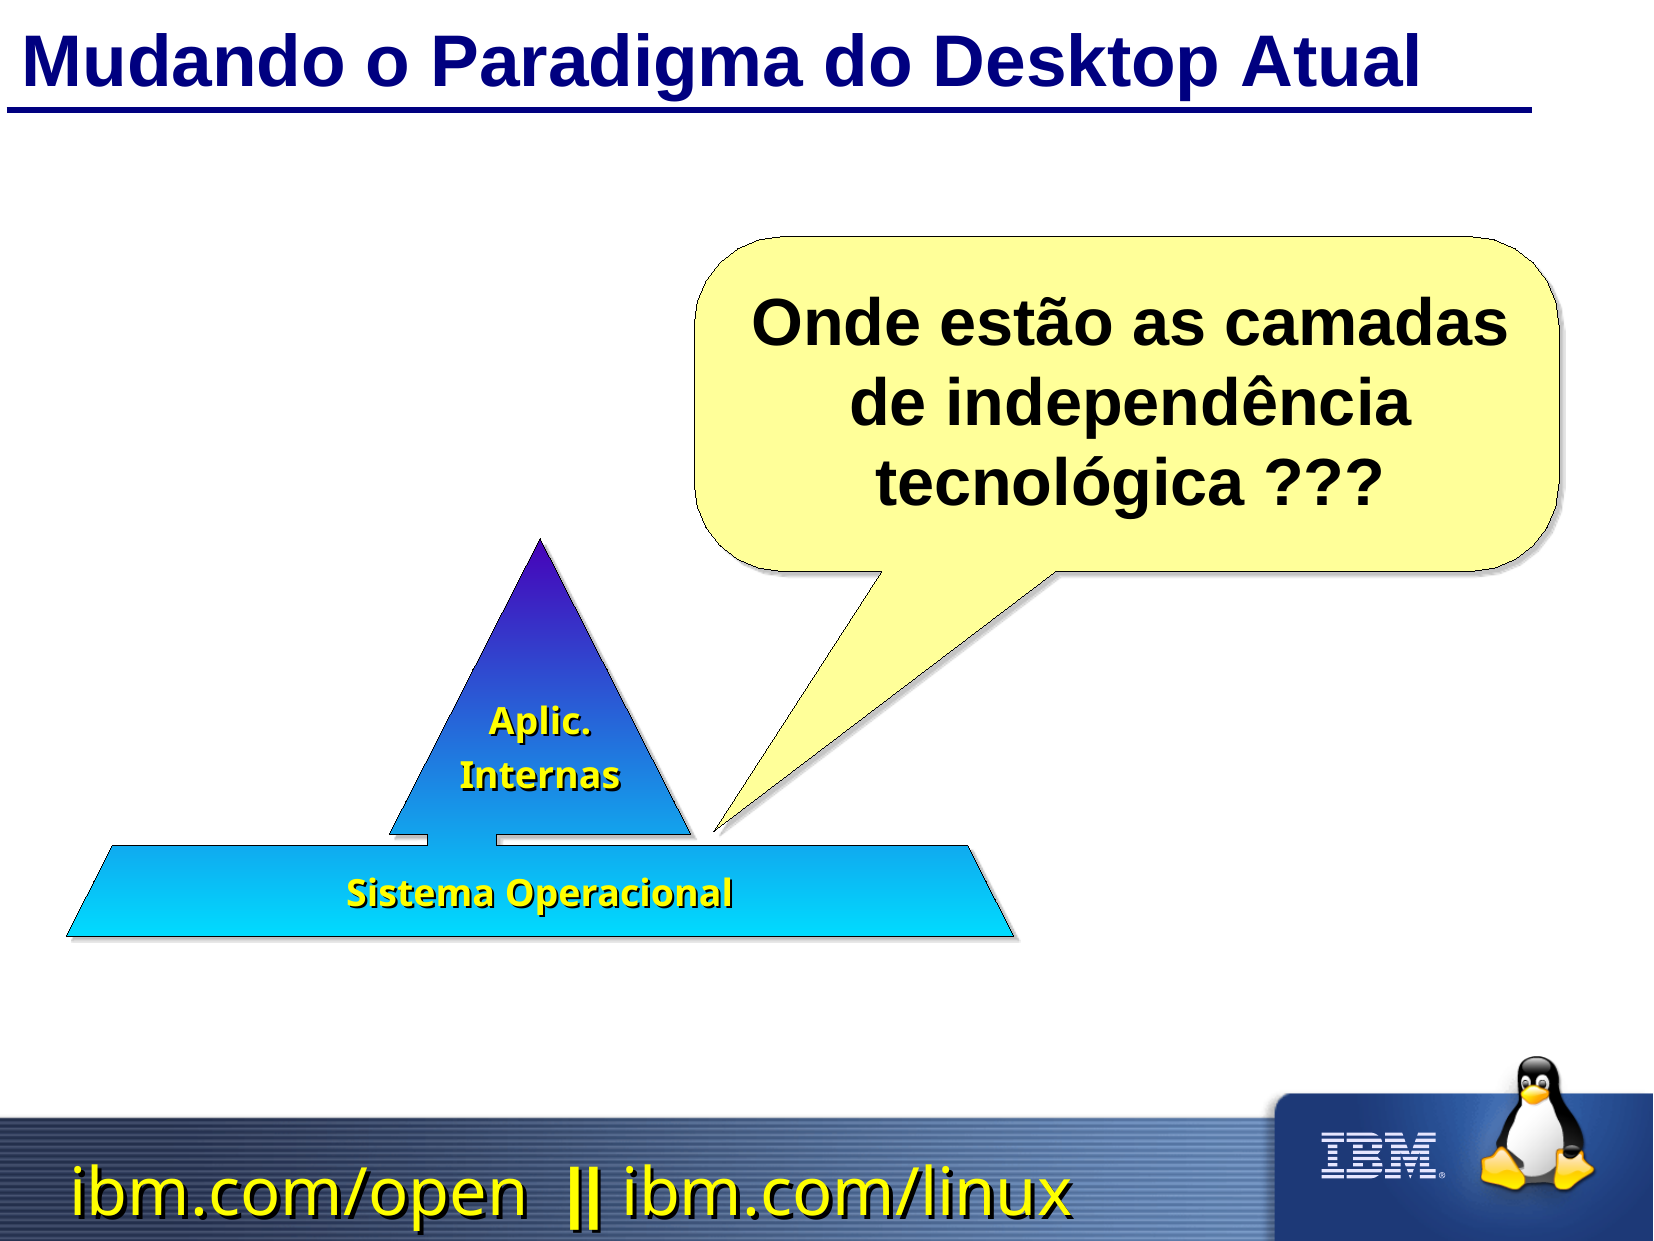

Mudando o Paradigma do Desktop Atual
Onde estão as camadas de independência tecnológica ???
Aplic.
Internas
Sistema Operacional